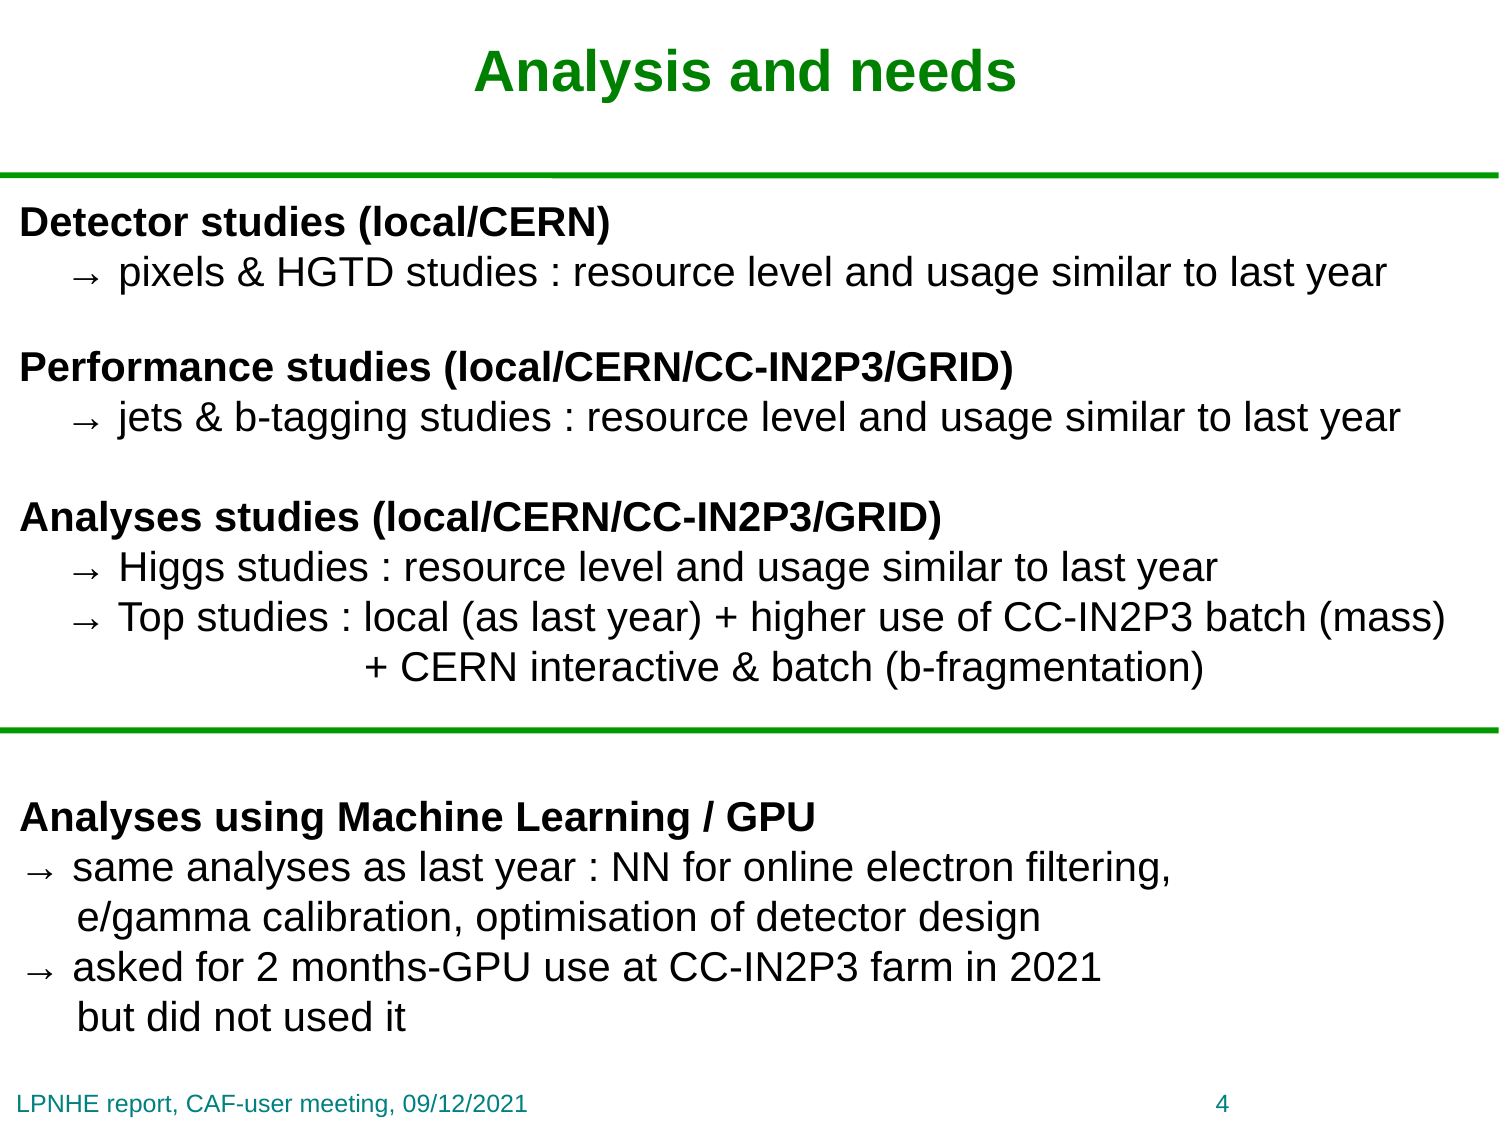

Analysis and needs
Detector studies (local/CERN)
 → pixels & HGTD studies : resource level and usage similar to last year
Performance studies (local/CERN/CC-IN2P3/GRID)
 → jets & b-tagging studies : resource level and usage similar to last year
Analyses studies (local/CERN/CC-IN2P3/GRID)
 → Higgs studies : resource level and usage similar to last year
 → Top studies : local (as last year) + higher use of CC-IN2P3 batch (mass)
 + CERN interactive & batch (b-fragmentation)
Analyses using Machine Learning / GPU
→ same analyses as last year : NN for online electron filtering,
 e/gamma calibration, optimisation of detector design
→ asked for 2 months-GPU use at CC-IN2P3 farm in 2021
 but did not used it